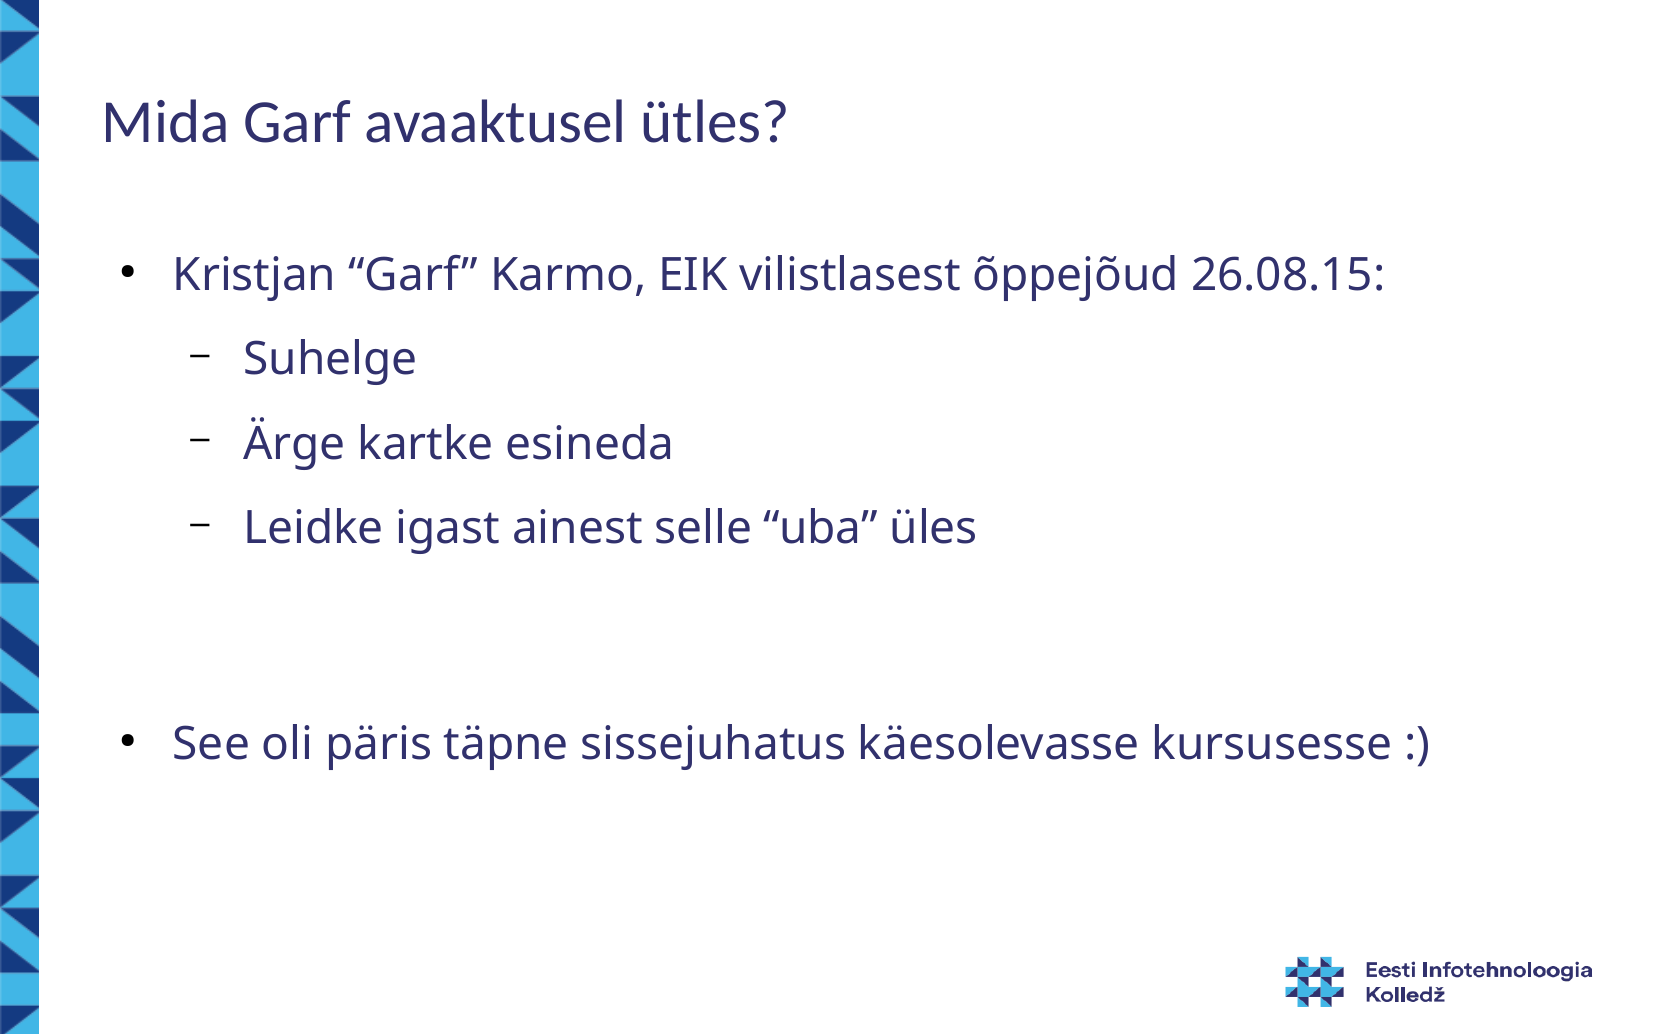

# Mida Garf avaaktusel ütles?
Kristjan “Garf” Karmo, EIK vilistlasest õppejõud 26.08.15:
Suhelge
Ärge kartke esineda
Leidke igast ainest selle “uba” üles
See oli päris täpne sissejuhatus käesolevasse kursusesse :)